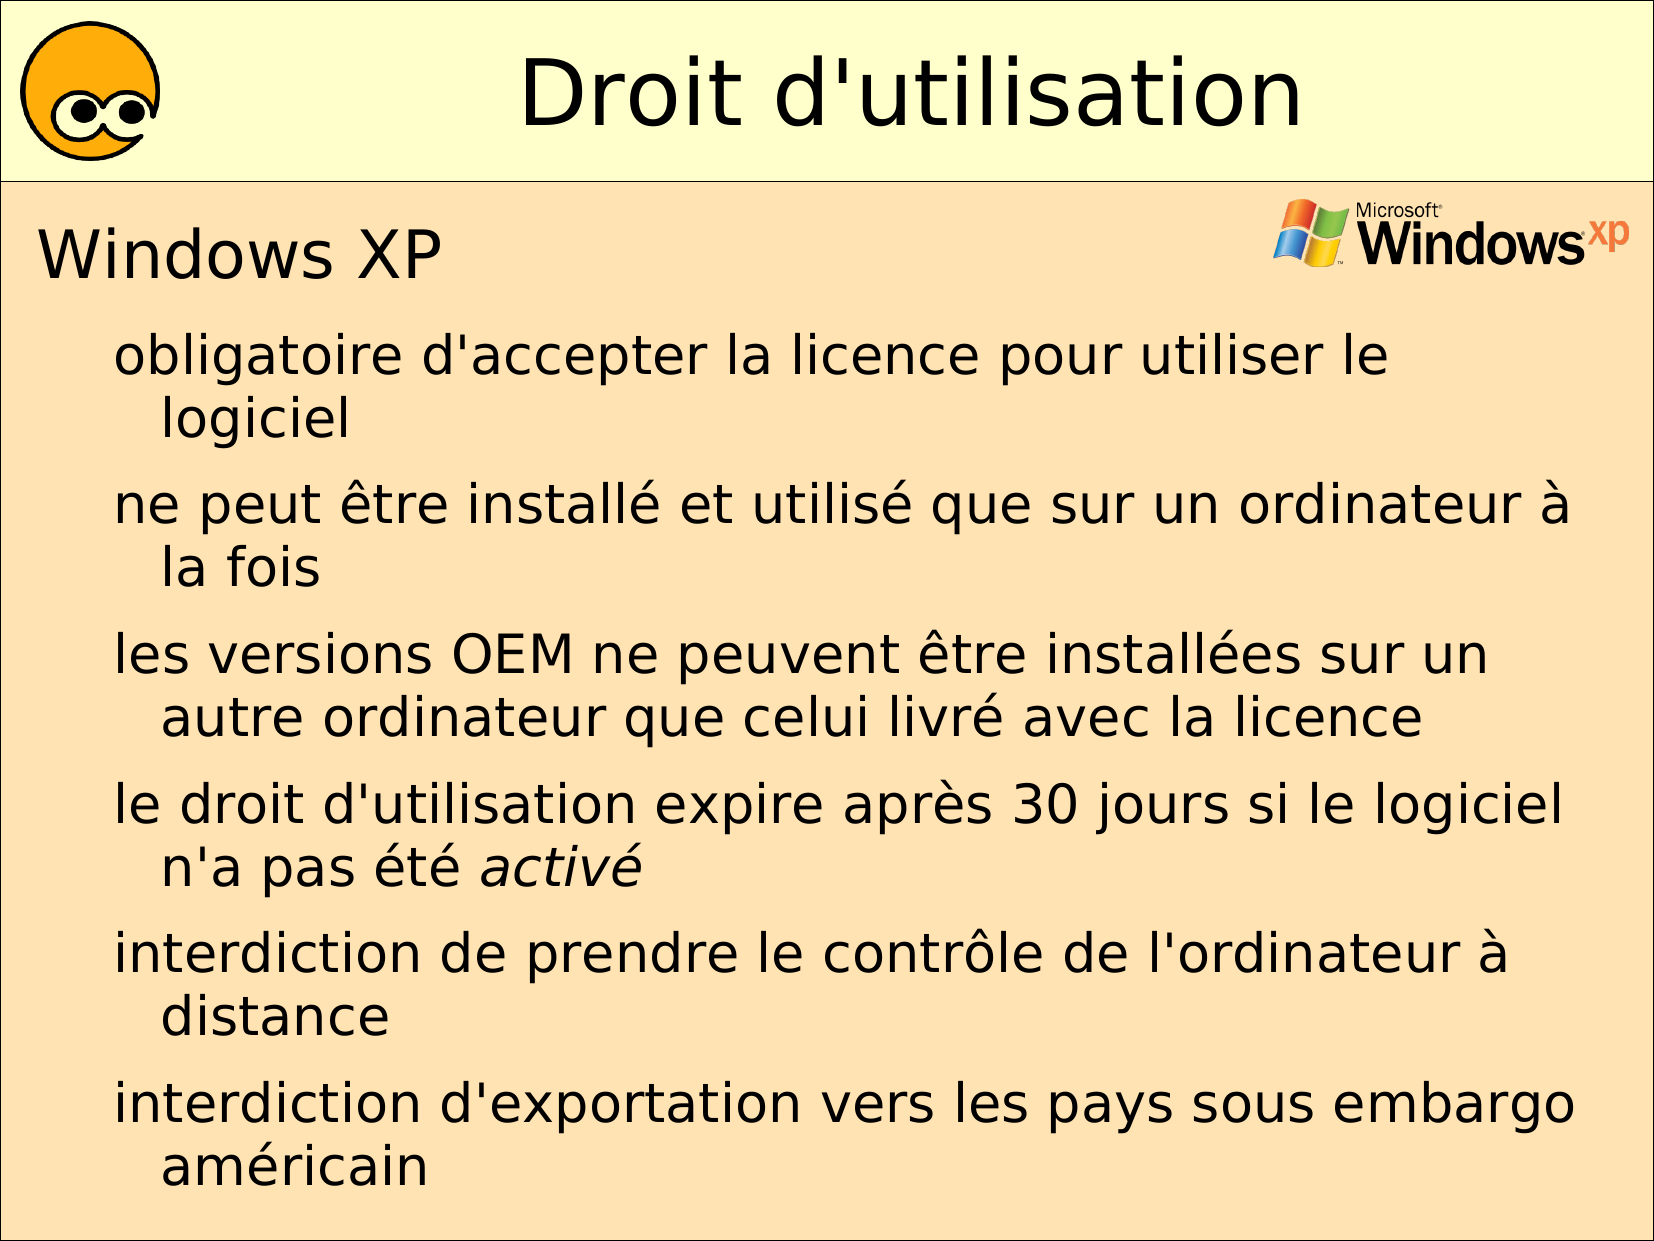

# Droit d'utilisation
Windows XP
obligatoire d'accepter la licence pour utiliser le logiciel
ne peut être installé et utilisé que sur un ordinateur à la fois
les versions OEM ne peuvent être installées sur un autre ordinateur que celui livré avec la licence
le droit d'utilisation expire après 30 jours si le logiciel n'a pas été activé
interdiction de prendre le contrôle de l'ordinateur à distance
interdiction d'exportation vers les pays sous embargo américain